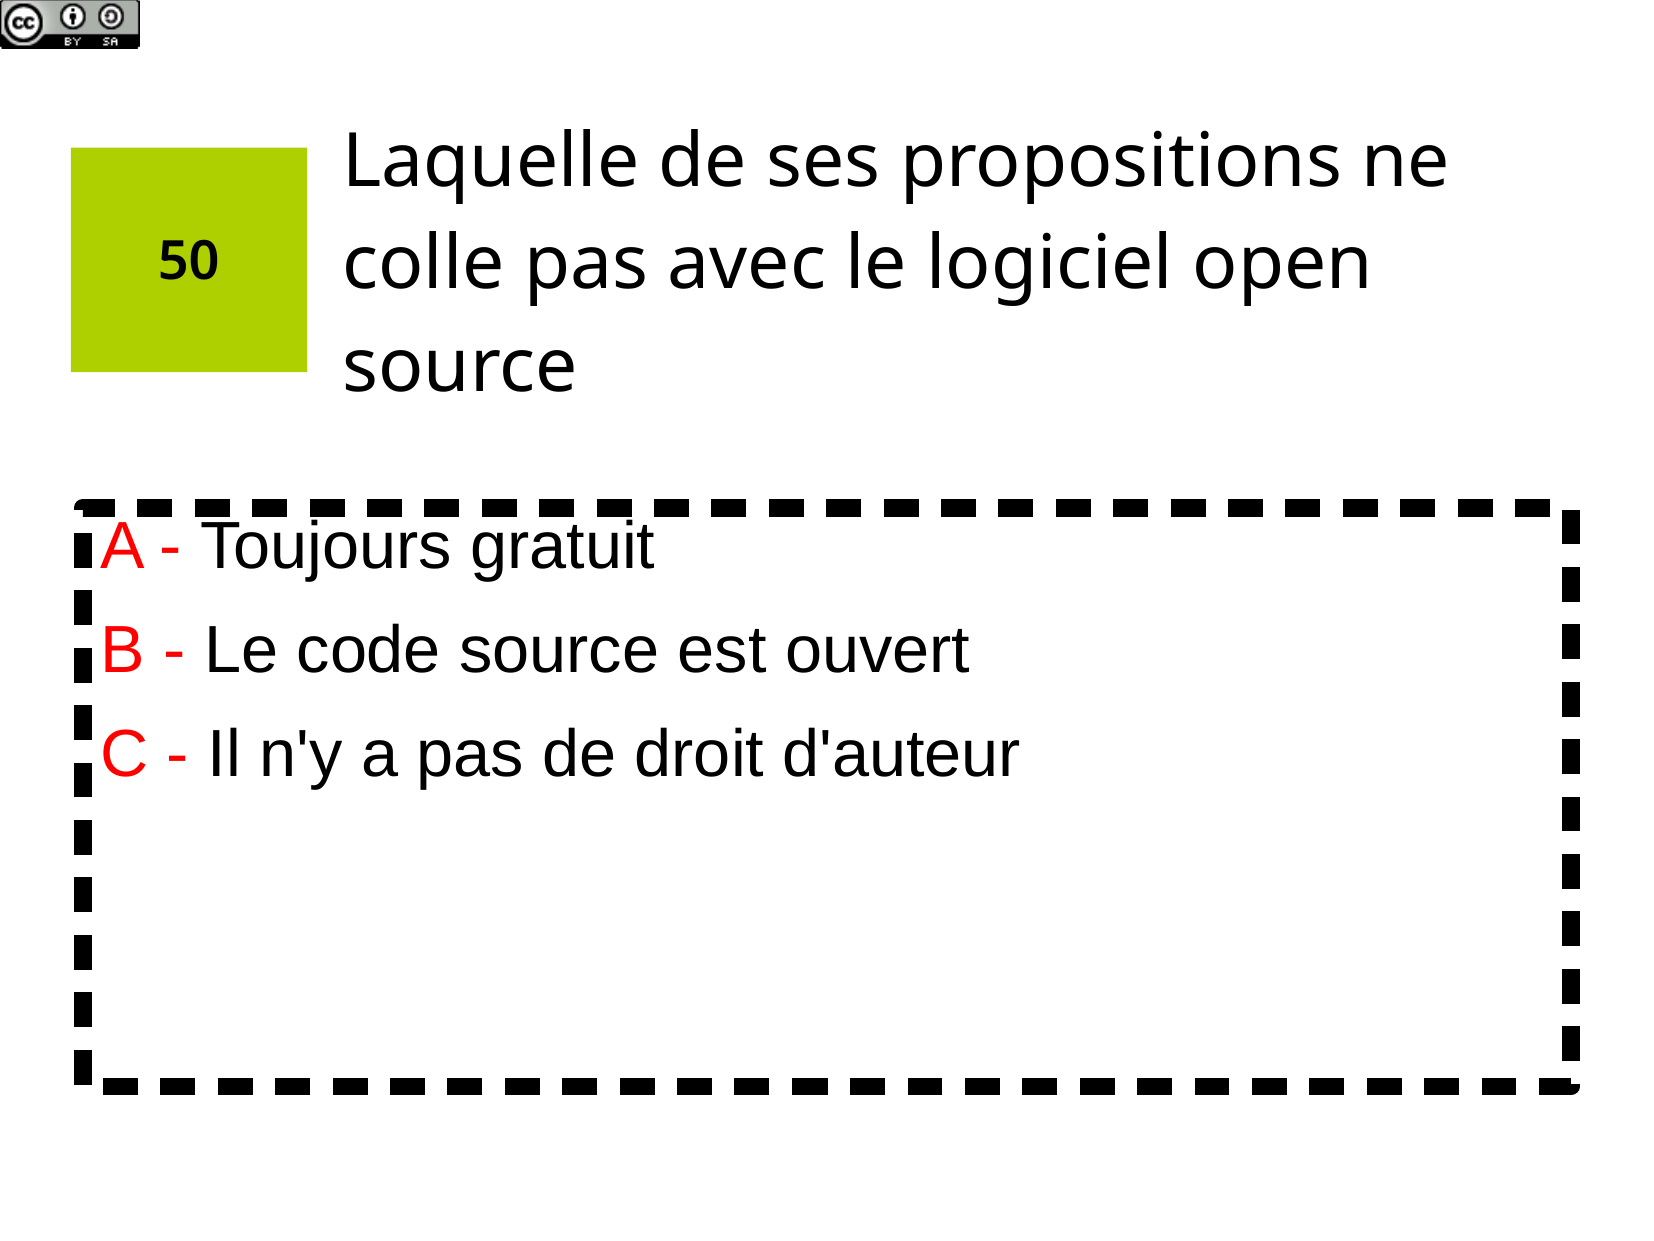

# Laquelle de ses propositions ne colle pas avec le logiciel open source
50
Toujours gratuit
Le code source est ouvert
Il n'y a pas de droit d'auteur